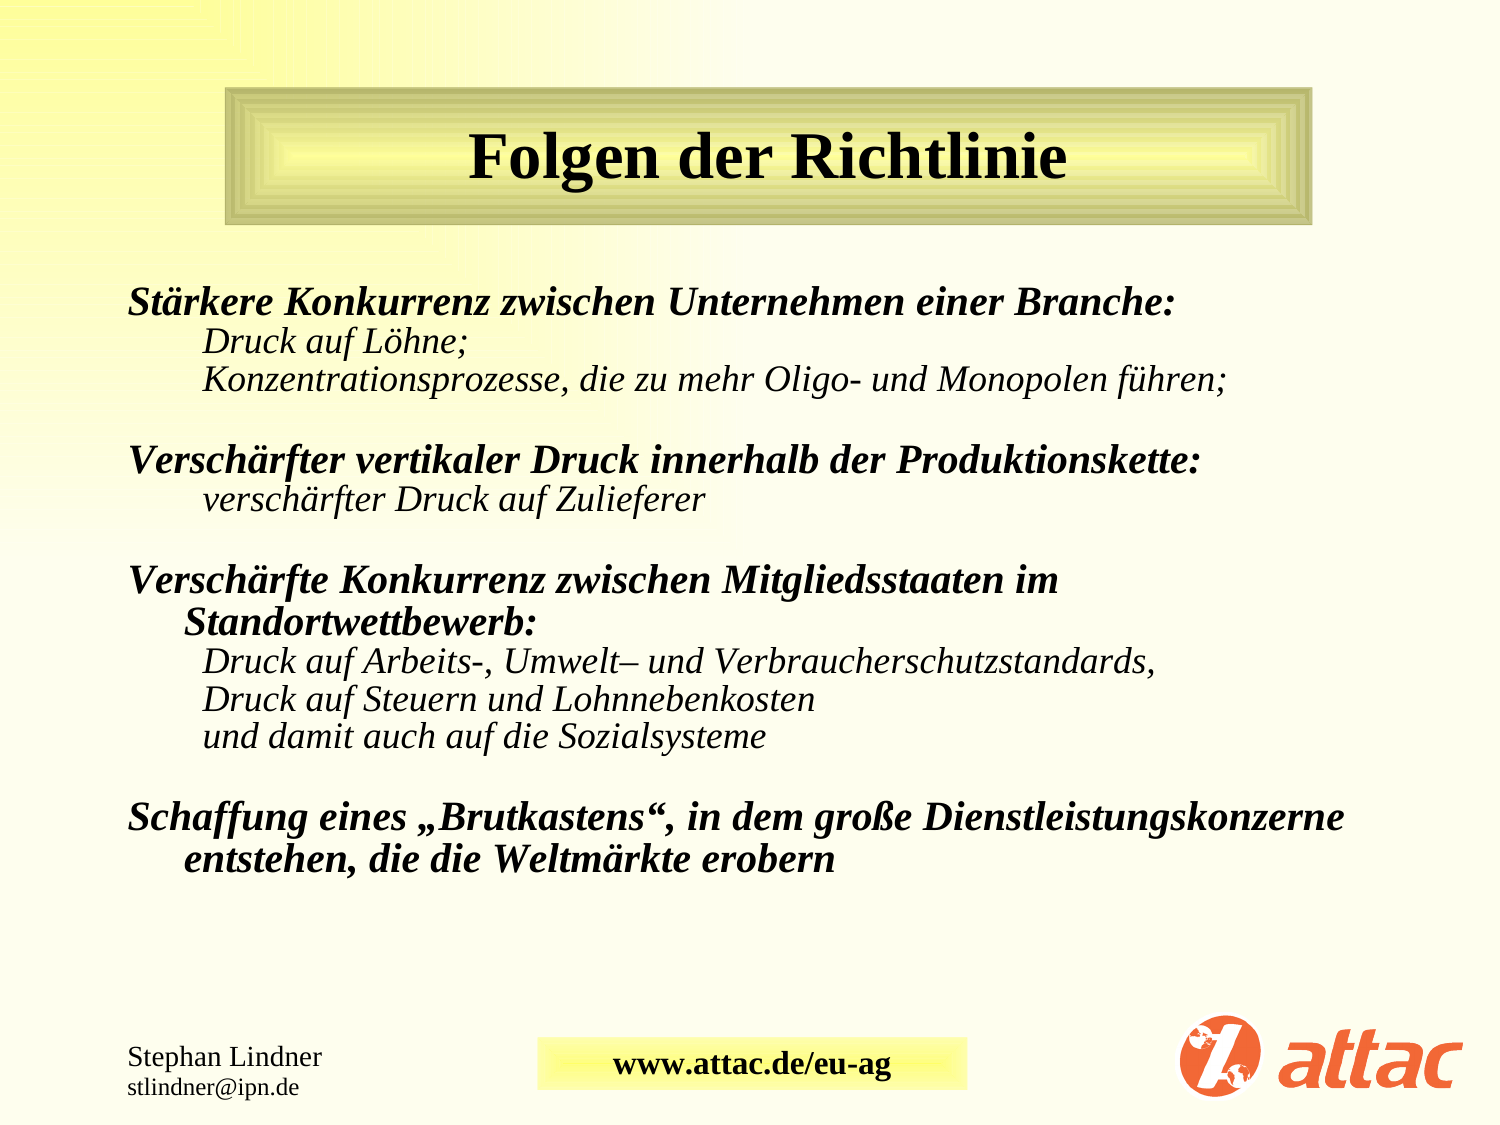

# Folgen der Richtlinie
Stärkere Konkurrenz zwischen Unternehmen einer Branche:
Druck auf Löhne;
Konzentrationsprozesse, die zu mehr Oligo- und Monopolen führen;
Verschärfter vertikaler Druck innerhalb der Produktionskette:
verschärfter Druck auf Zulieferer
Verschärfte Konkurrenz zwischen Mitgliedsstaaten im Standortwettbewerb:
Druck auf Arbeits-, Umwelt– und Verbraucherschutzstandards,
Druck auf Steuern und Lohnnebenkosten
und damit auch auf die Sozialsysteme
Schaffung eines „Brutkastens“, in dem große Dienstleistungskonzerne entstehen, die die Weltmärkte erobern
Stephan Lindner
stlindner@ipn.de
www.attac.de/eu-ag